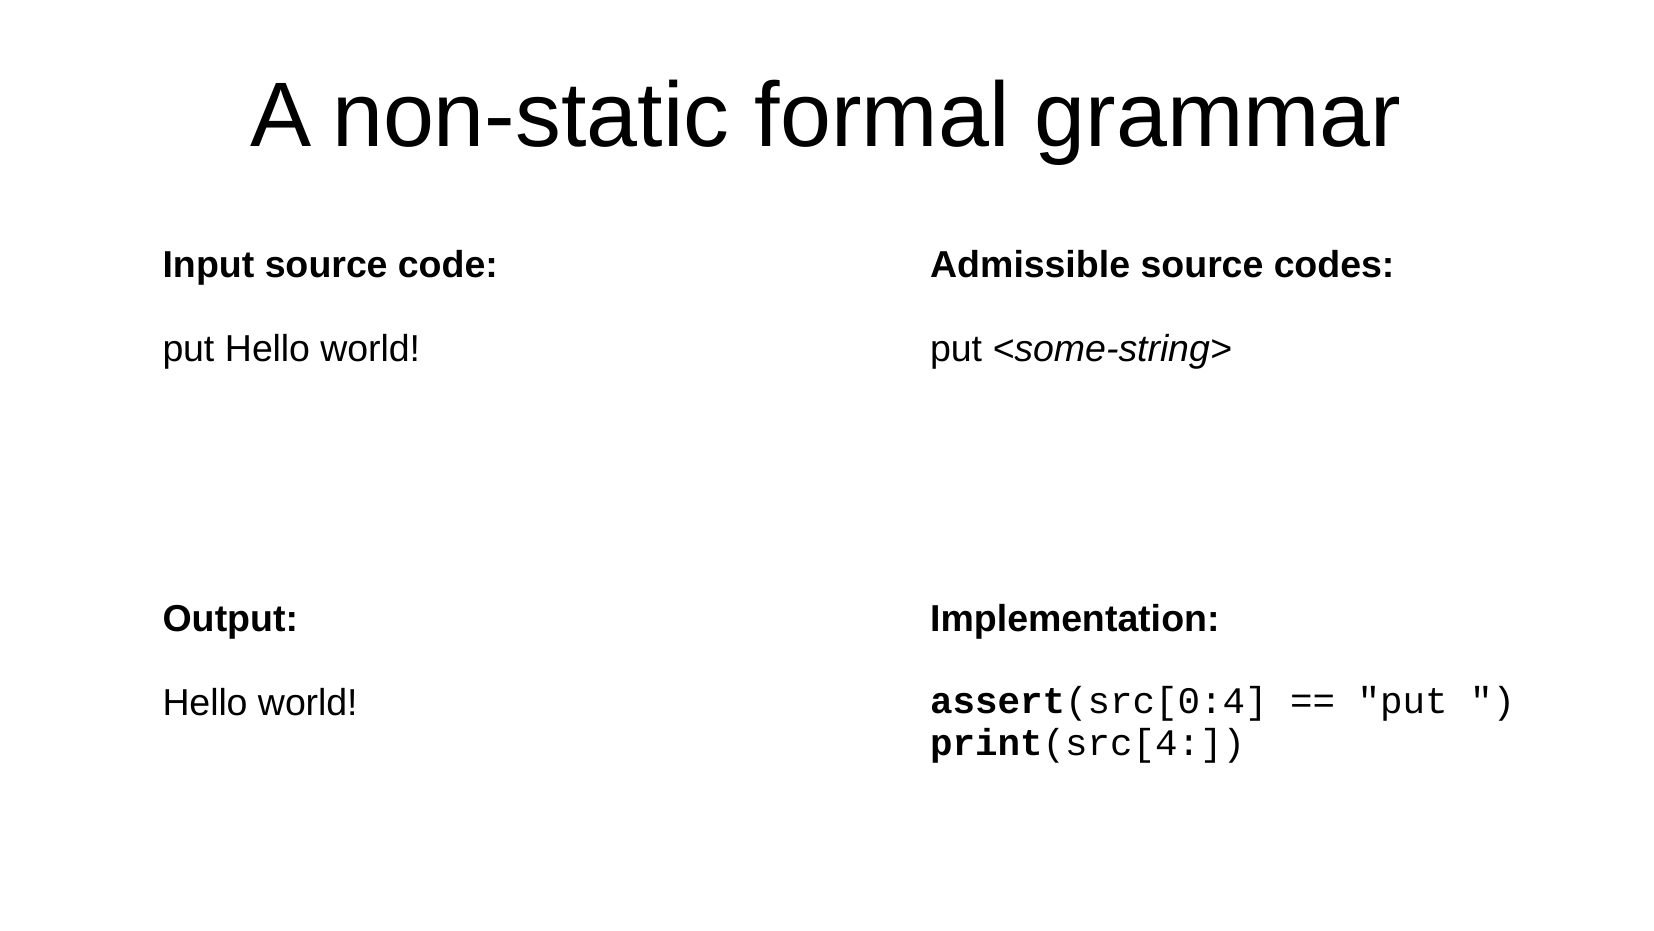

# A non-static formal grammar
Input source code:
put Hello world!
Admissible source codes:
put <some-string>
Output:
Hello world!
Implementation:
assert(src[0:4] == "put ")
print(src[4:])